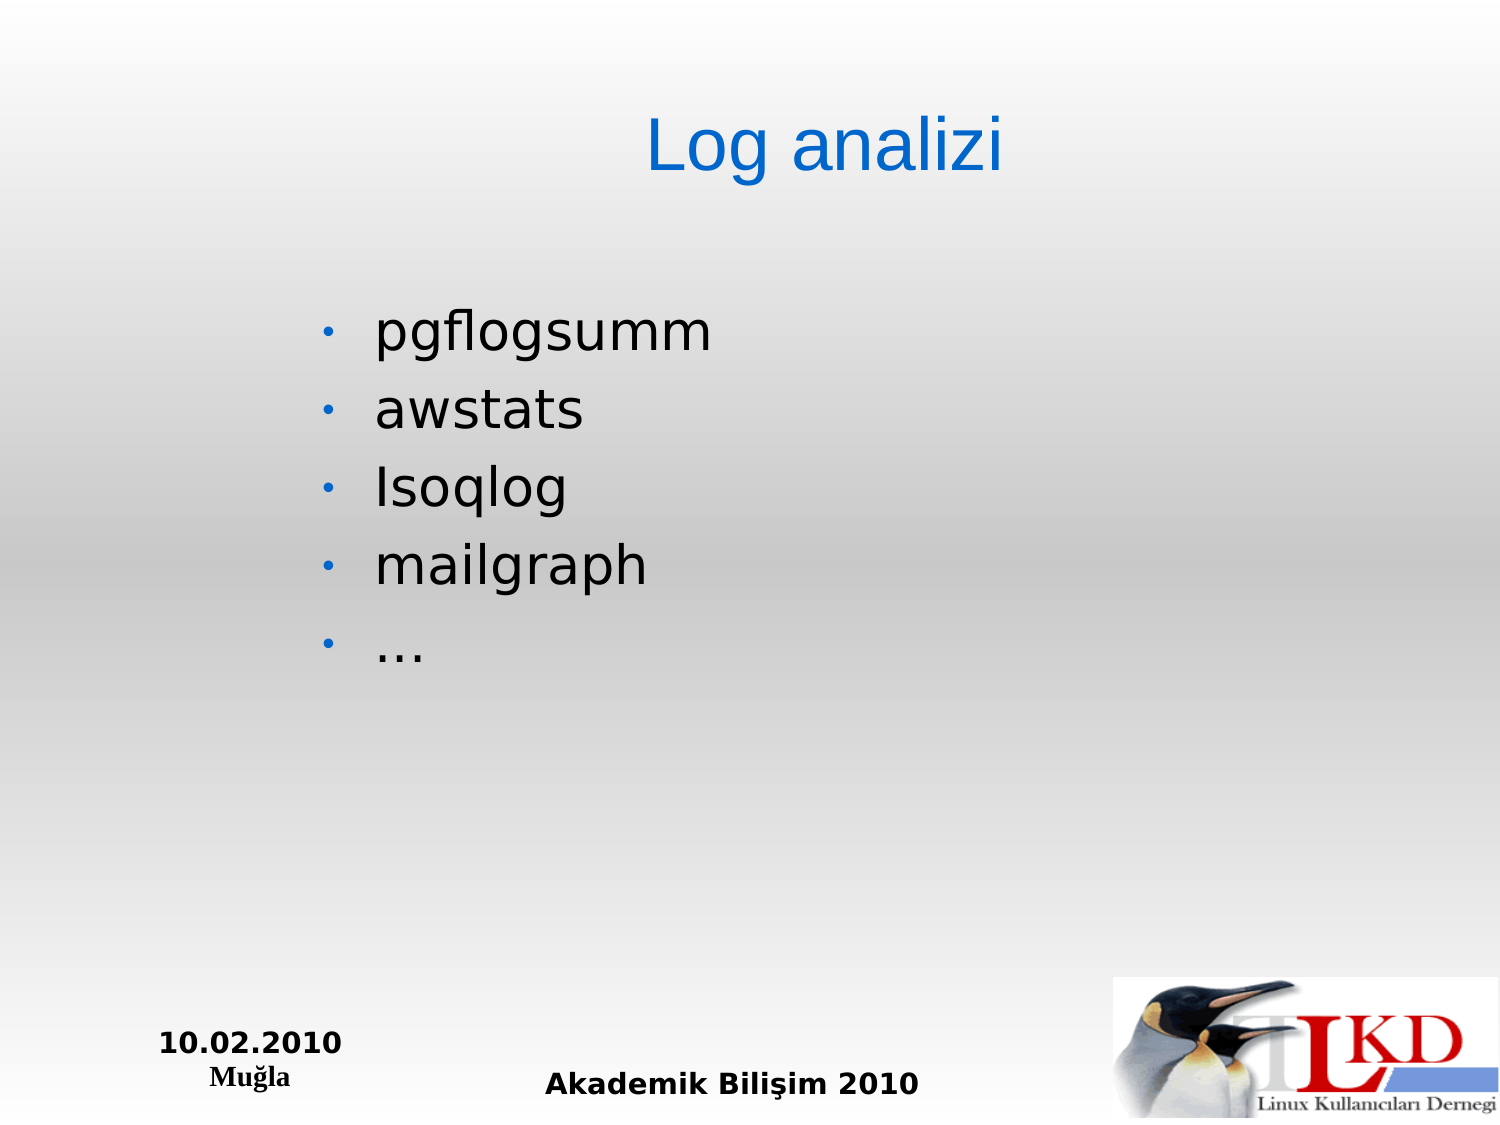

# Log analizi
pgflogsumm
awstats
Isoqlog
mailgraph
...